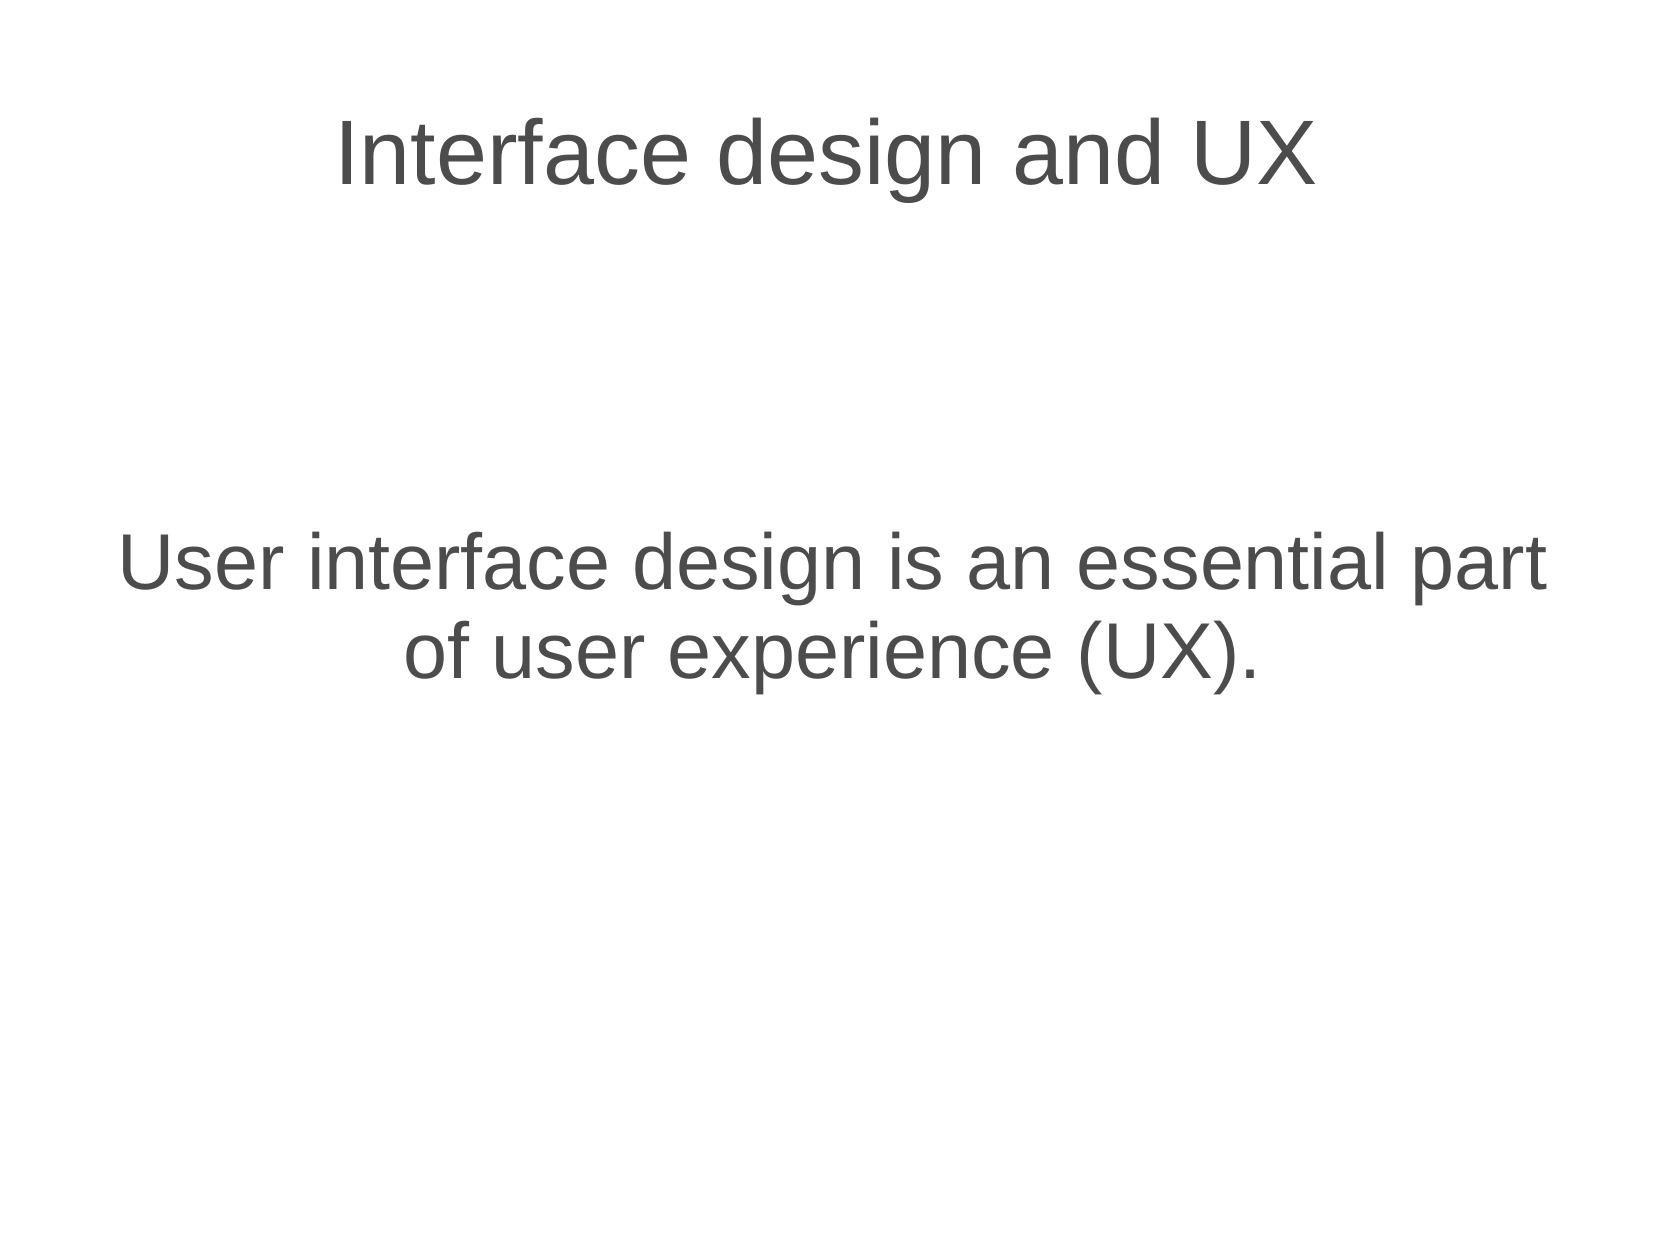

# Interface design and UX
User interface design is an essential part of user experience (UX).